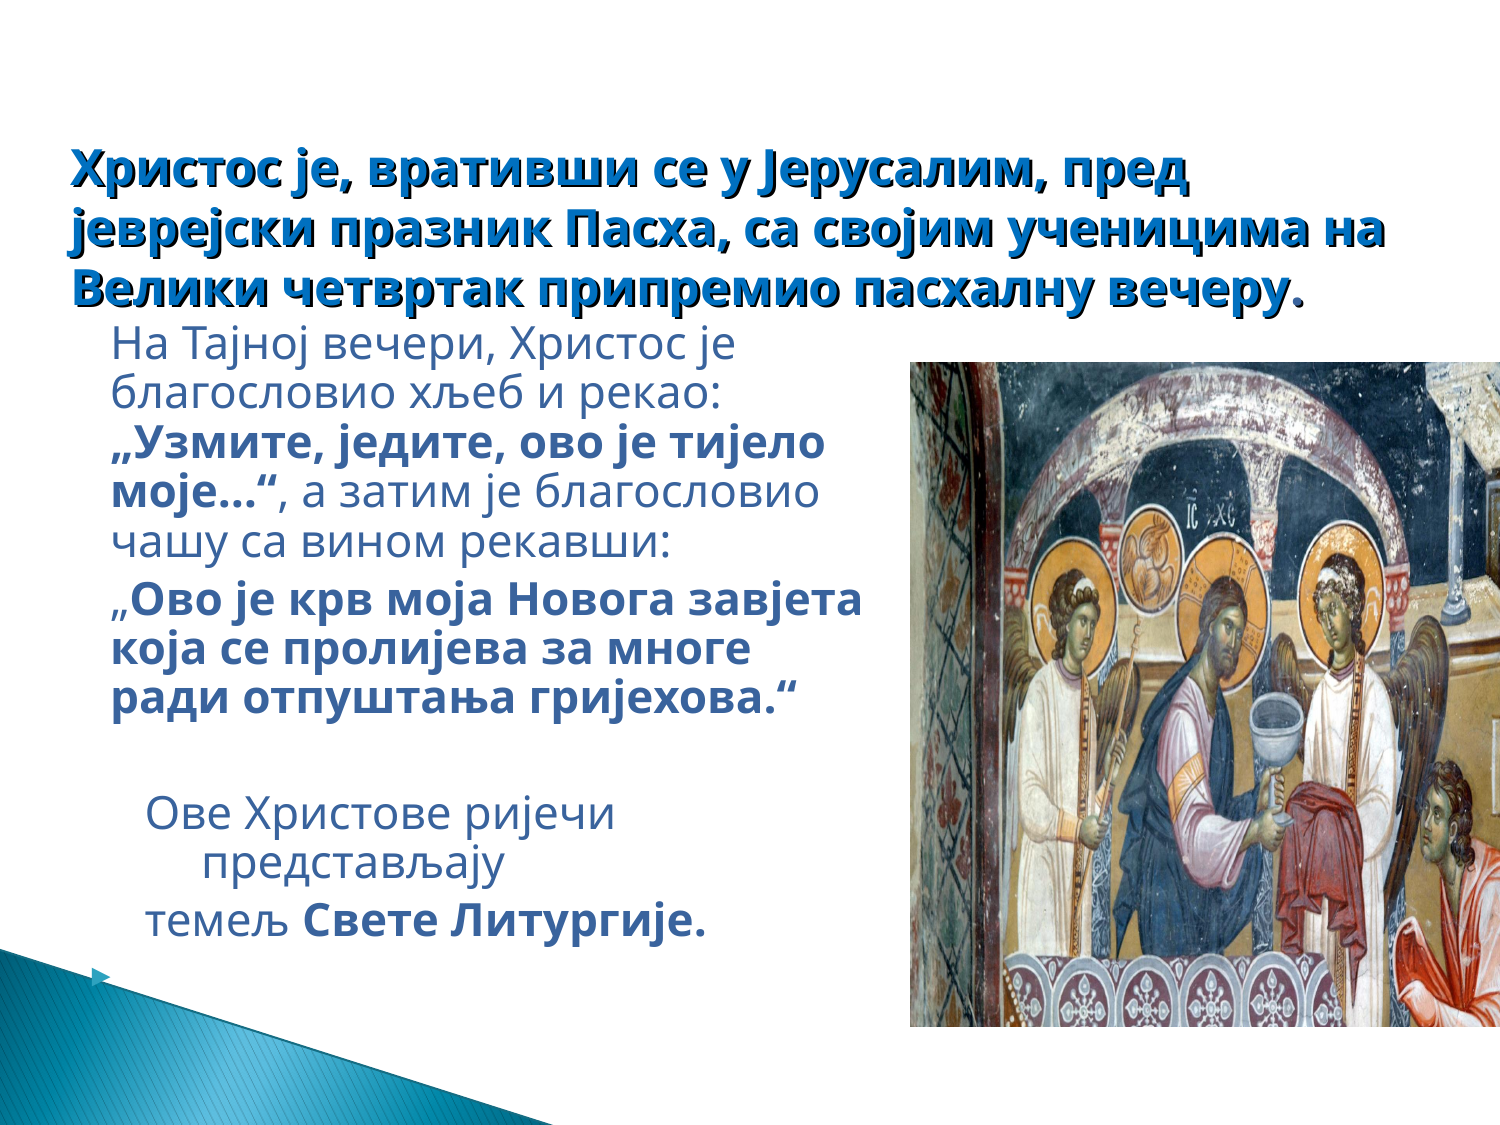

Христос је, вративши се у Јерусалим, пред јеврејски празник Пасха, са својим ученицима на Велики четвртак припремио пасхалну вечеру.
# На Тајној вечери, Христос је благословио хљеб и рекао: „Узмите, једите, ово је тијело моје…“, а затим је благословио чашу са вином рекавши:
„Ово је крв моја Новога завјета која се пролијева за многе ради отпуштања гријехова.“
Ове Христове ријечи представљају
темељ Свете Литургије.